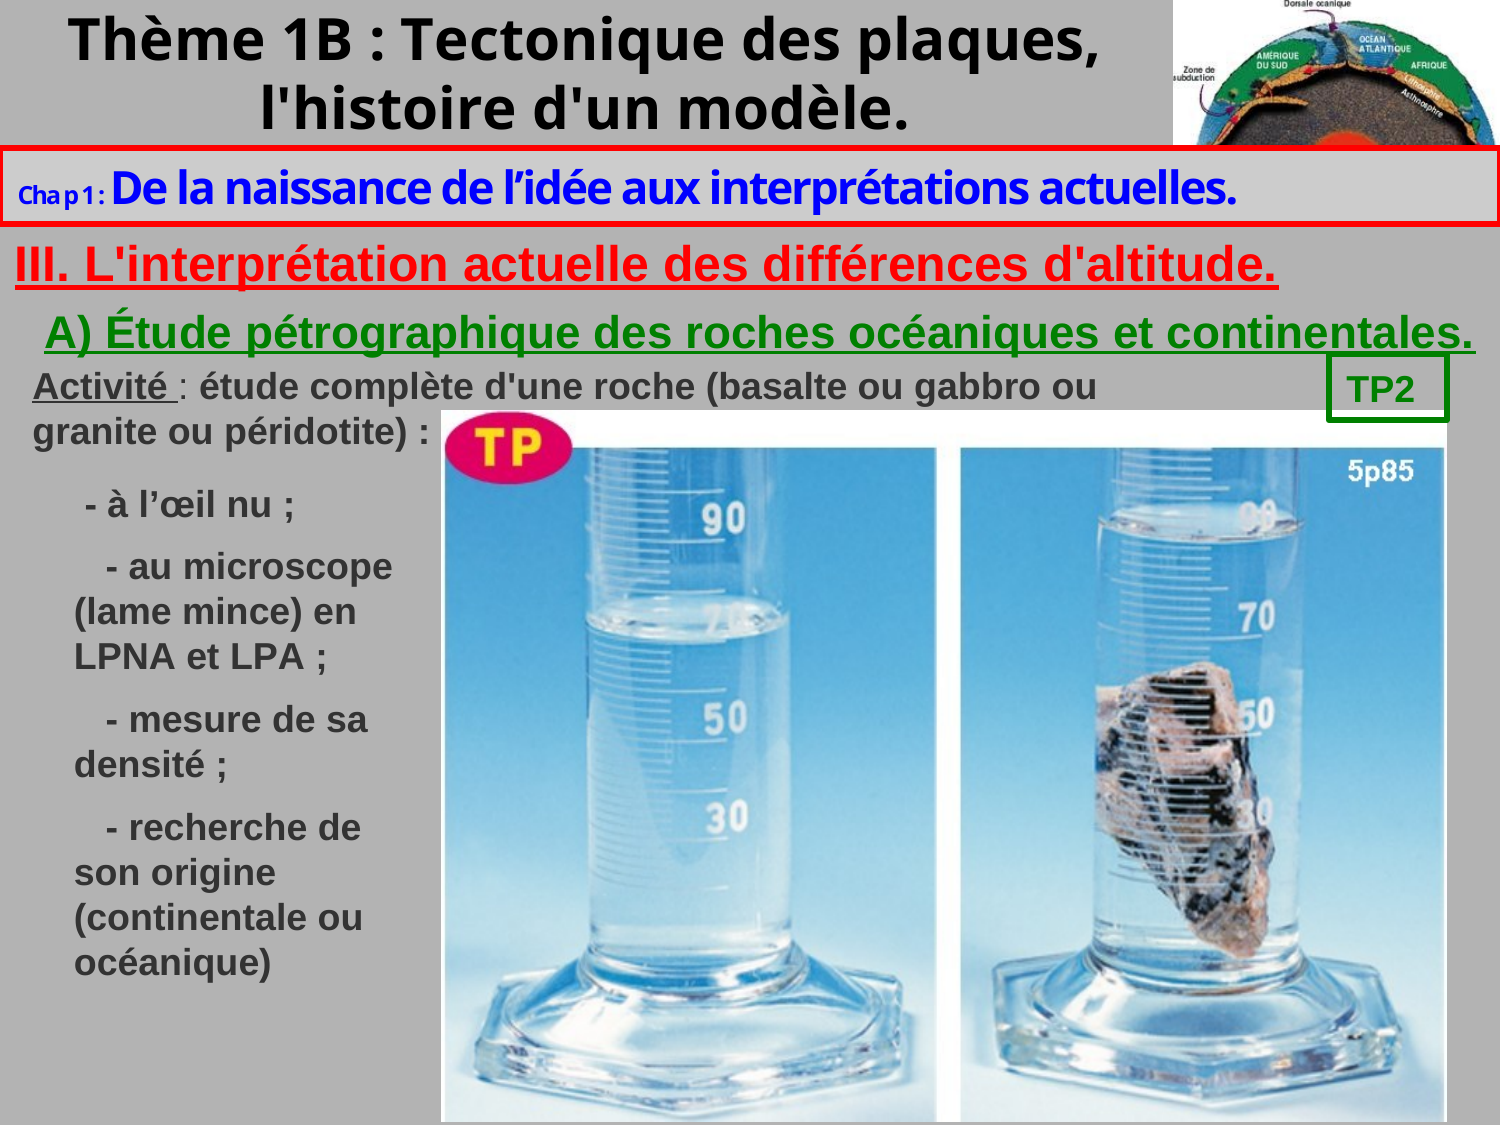

Thème 1B : Tectonique des plaques, l'histoire d'un modèle.
Cha p 1 : De la naissance de l’idée aux interprétations actuelles.
III. L'interprétation actuelle des différences d'altitude.
A) Étude pétrographique des roches océaniques et continentales.
Activité : étude complète d'une roche (basalte ou gabbro ou granite ou péridotite) :
TP2
 - à l’œil nu ;
 - au microscope (lame mince) en LPNA et LPA ;
 - mesure de sa densité ;
 - recherche de son origine (continentale ou océanique)